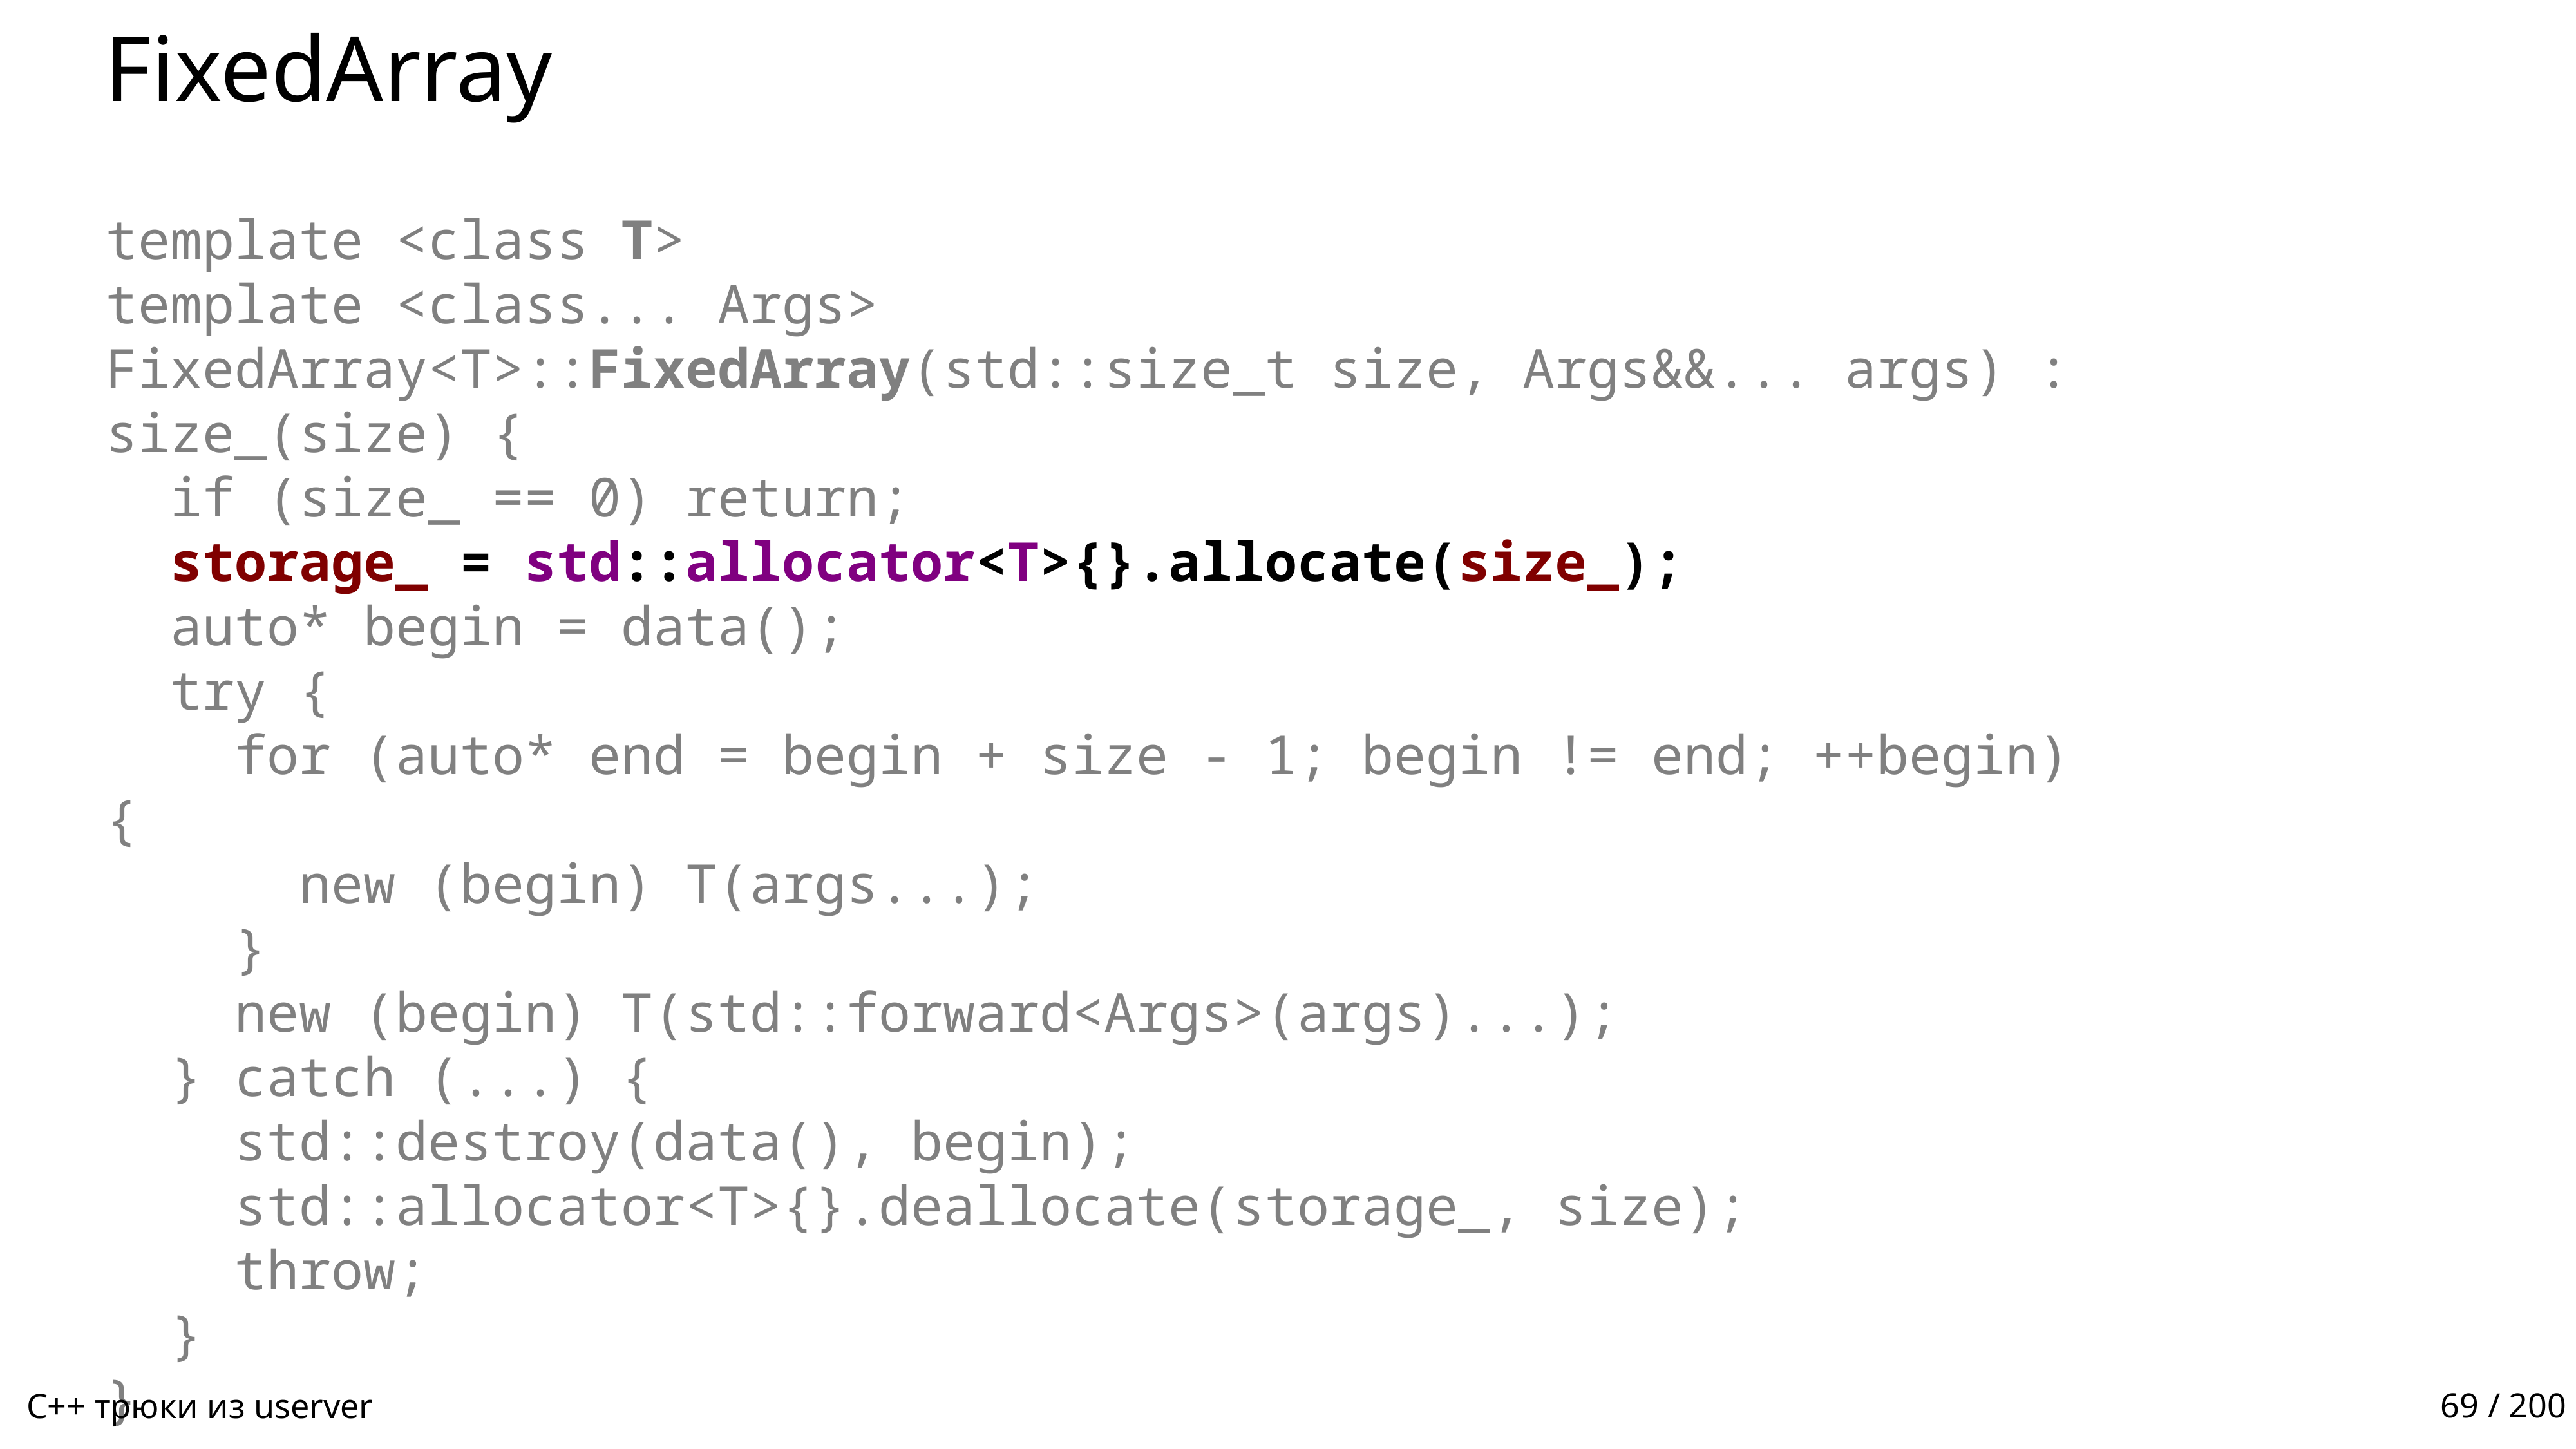

FixedArray
# template <class T>
template <class... Args>
FixedArray<T>::FixedArray(std::size_t size, Args&&... args) : size_(size) {
 if (size_ == 0) return;
 storage_ = std::allocator<T>{}.allocate(size_);
 auto* begin = data();
 try {
 for (auto* end = begin + size - 1; begin != end; ++begin) {
 new (begin) T(args...);
 }
 new (begin) T(std::forward<Args>(args)...);
 } catch (...) {
 std::destroy(data(), begin);
 std::allocator<T>{}.deallocate(storage_, size);
 throw;
 }
}
C++ трюки из userver